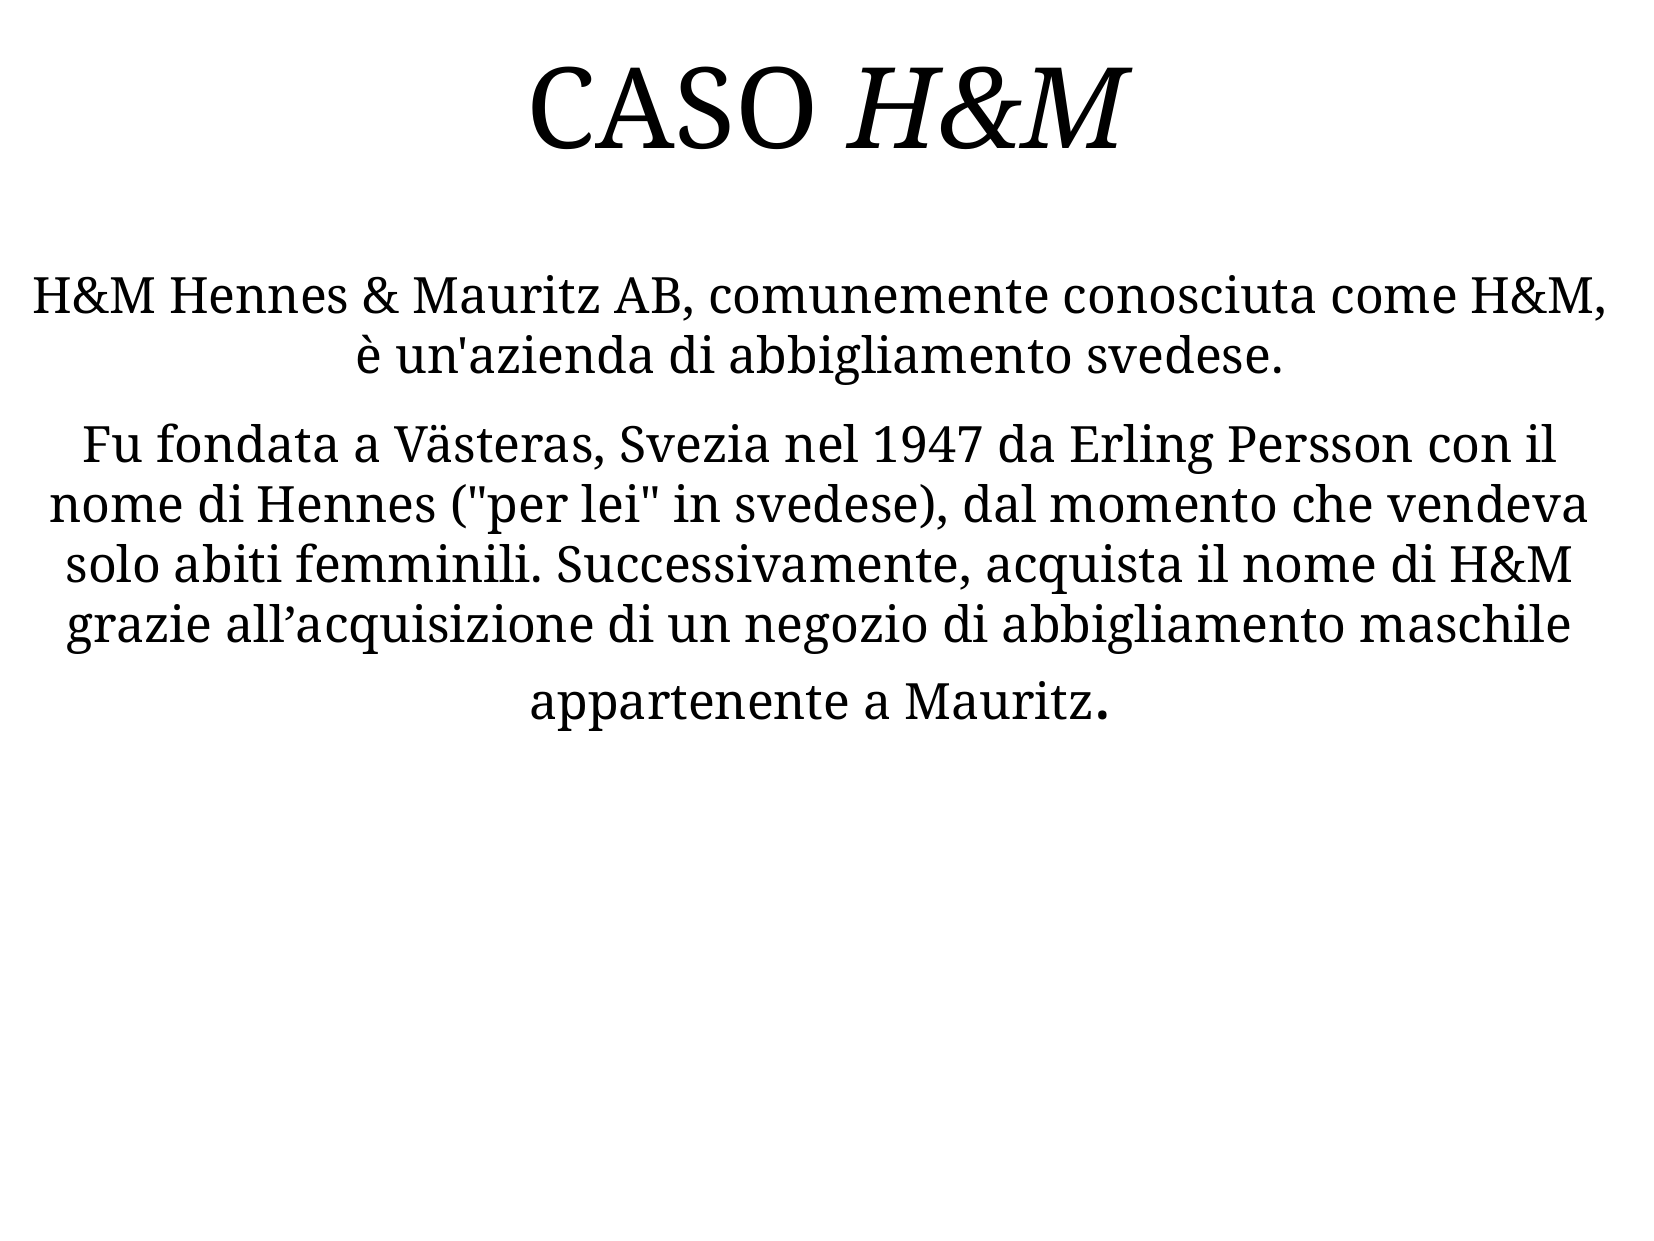

# CASO H&M
H&M Hennes & Mauritz AB, comunemente conosciuta come H&M, è un'azienda di abbigliamento svedese.
Fu fondata a Västeras, Svezia nel 1947 da Erling Persson con il nome di Hennes ("per lei" in svedese), dal momento che vendeva solo abiti femminili. Successivamente, acquista il nome di H&M grazie all’acquisizione di un negozio di abbigliamento maschile appartenente a Mauritz.